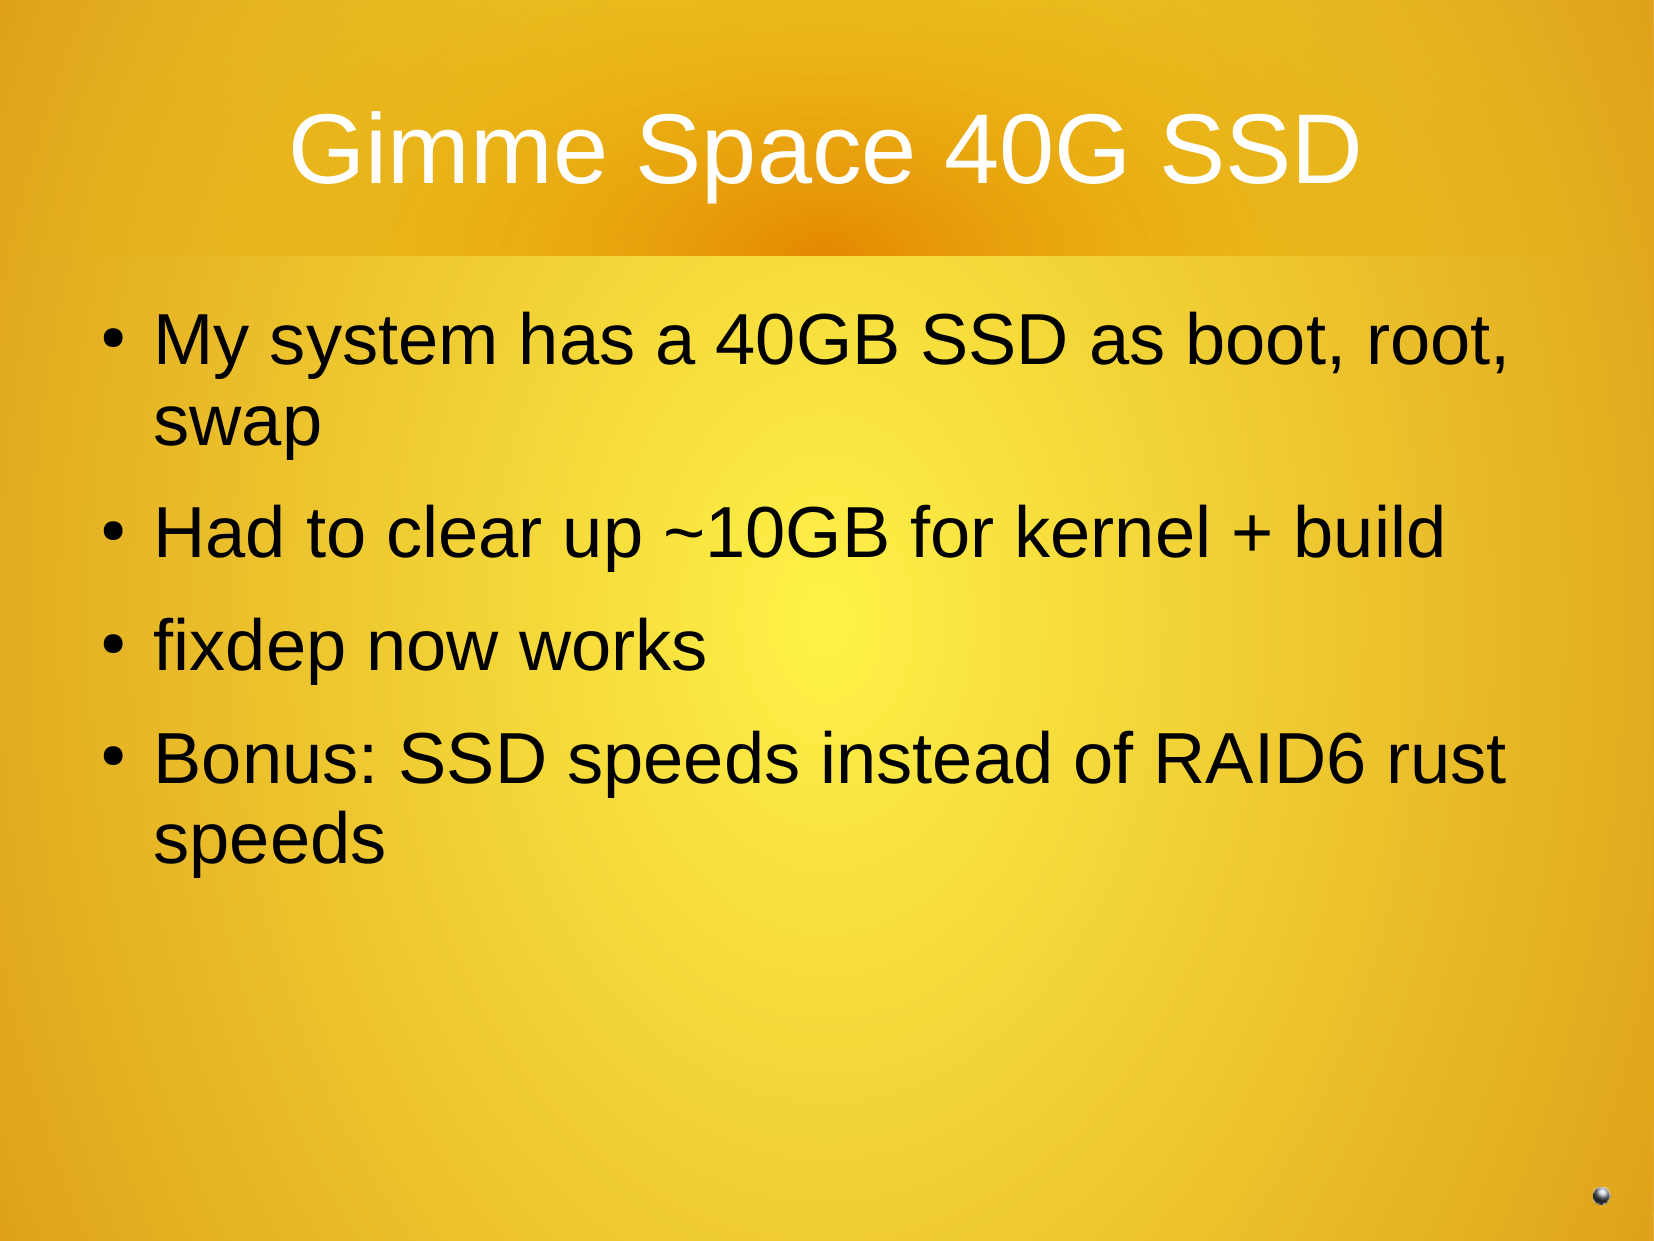

# Gimme Space 40G SSD
My system has a 40GB SSD as boot, root, swap
Had to clear up ~10GB for kernel + build
fixdep now works
Bonus: SSD speeds instead of RAID6 rust speeds